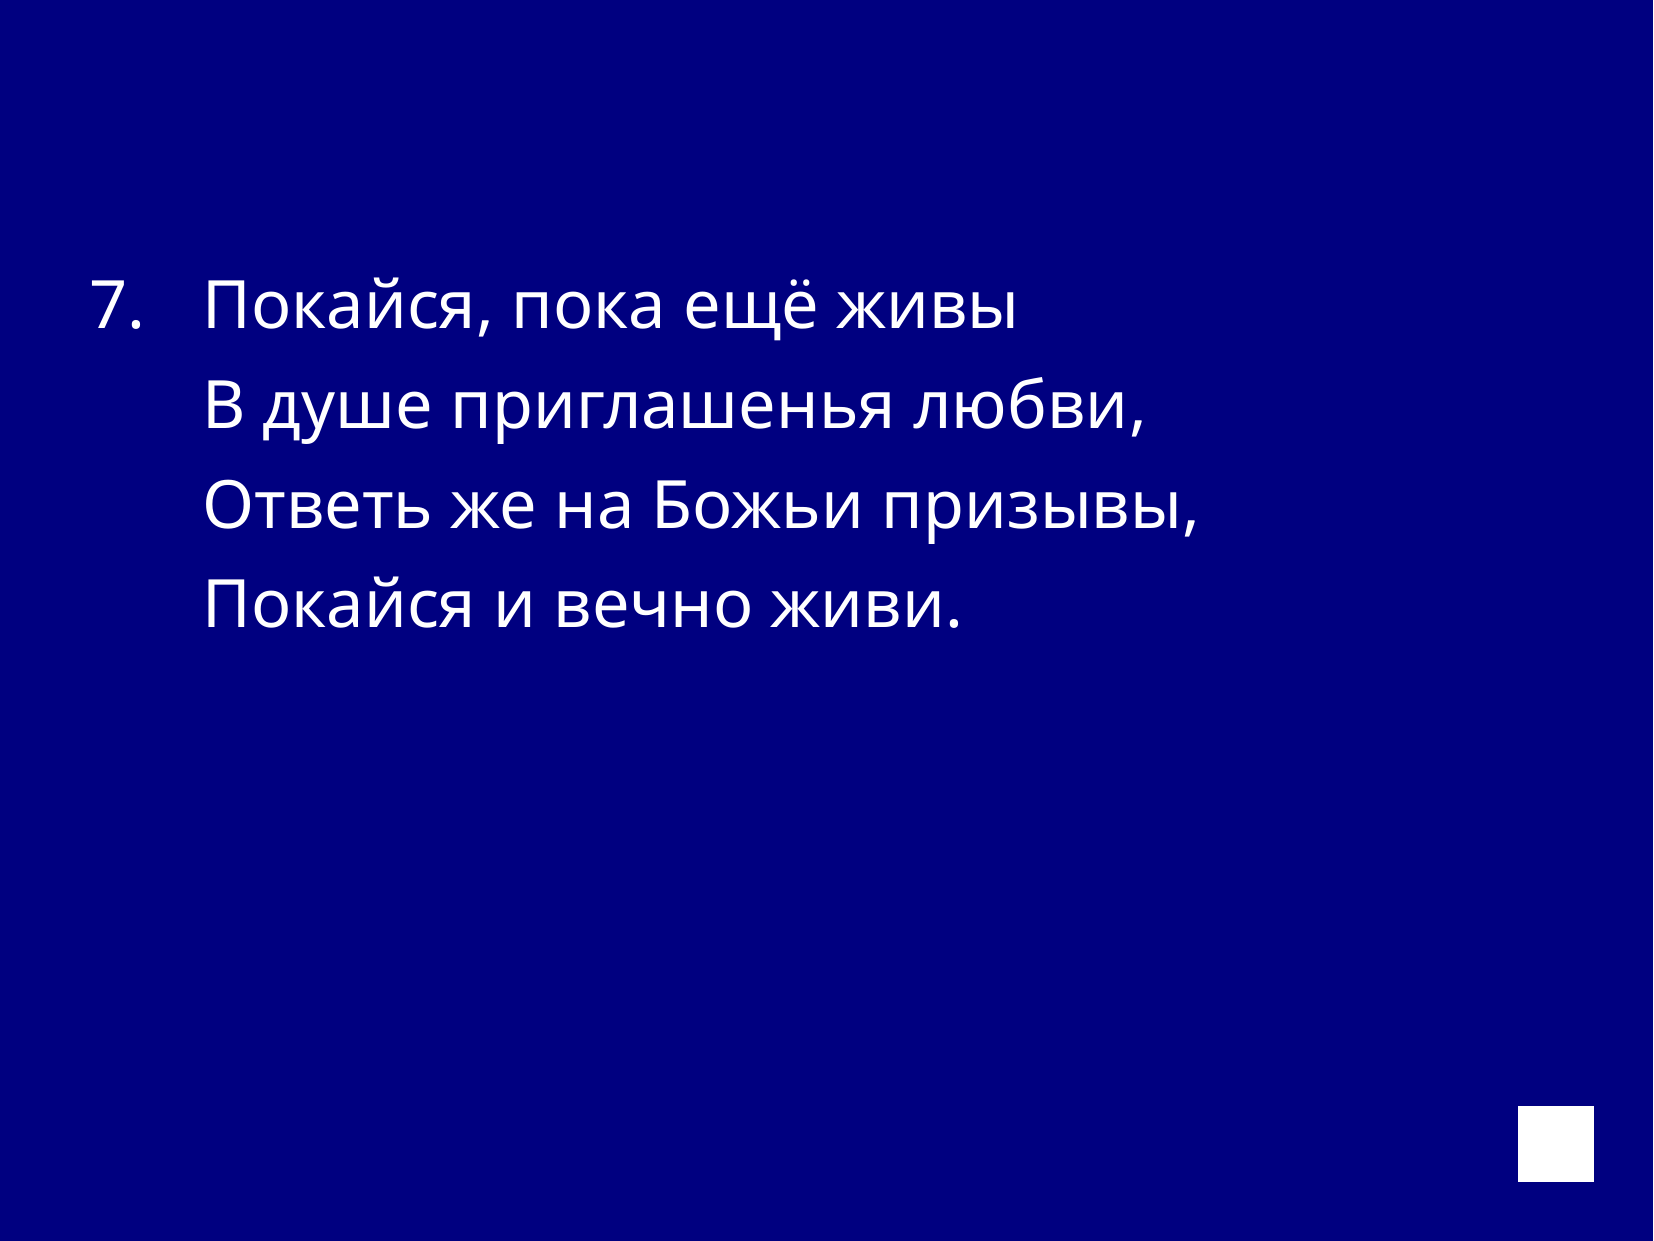

7.	Покайся, пока ещё живы
	В душе приглашенья любви,
	Ответь же на Божьи призывы,
	Покайся и вечно живи.